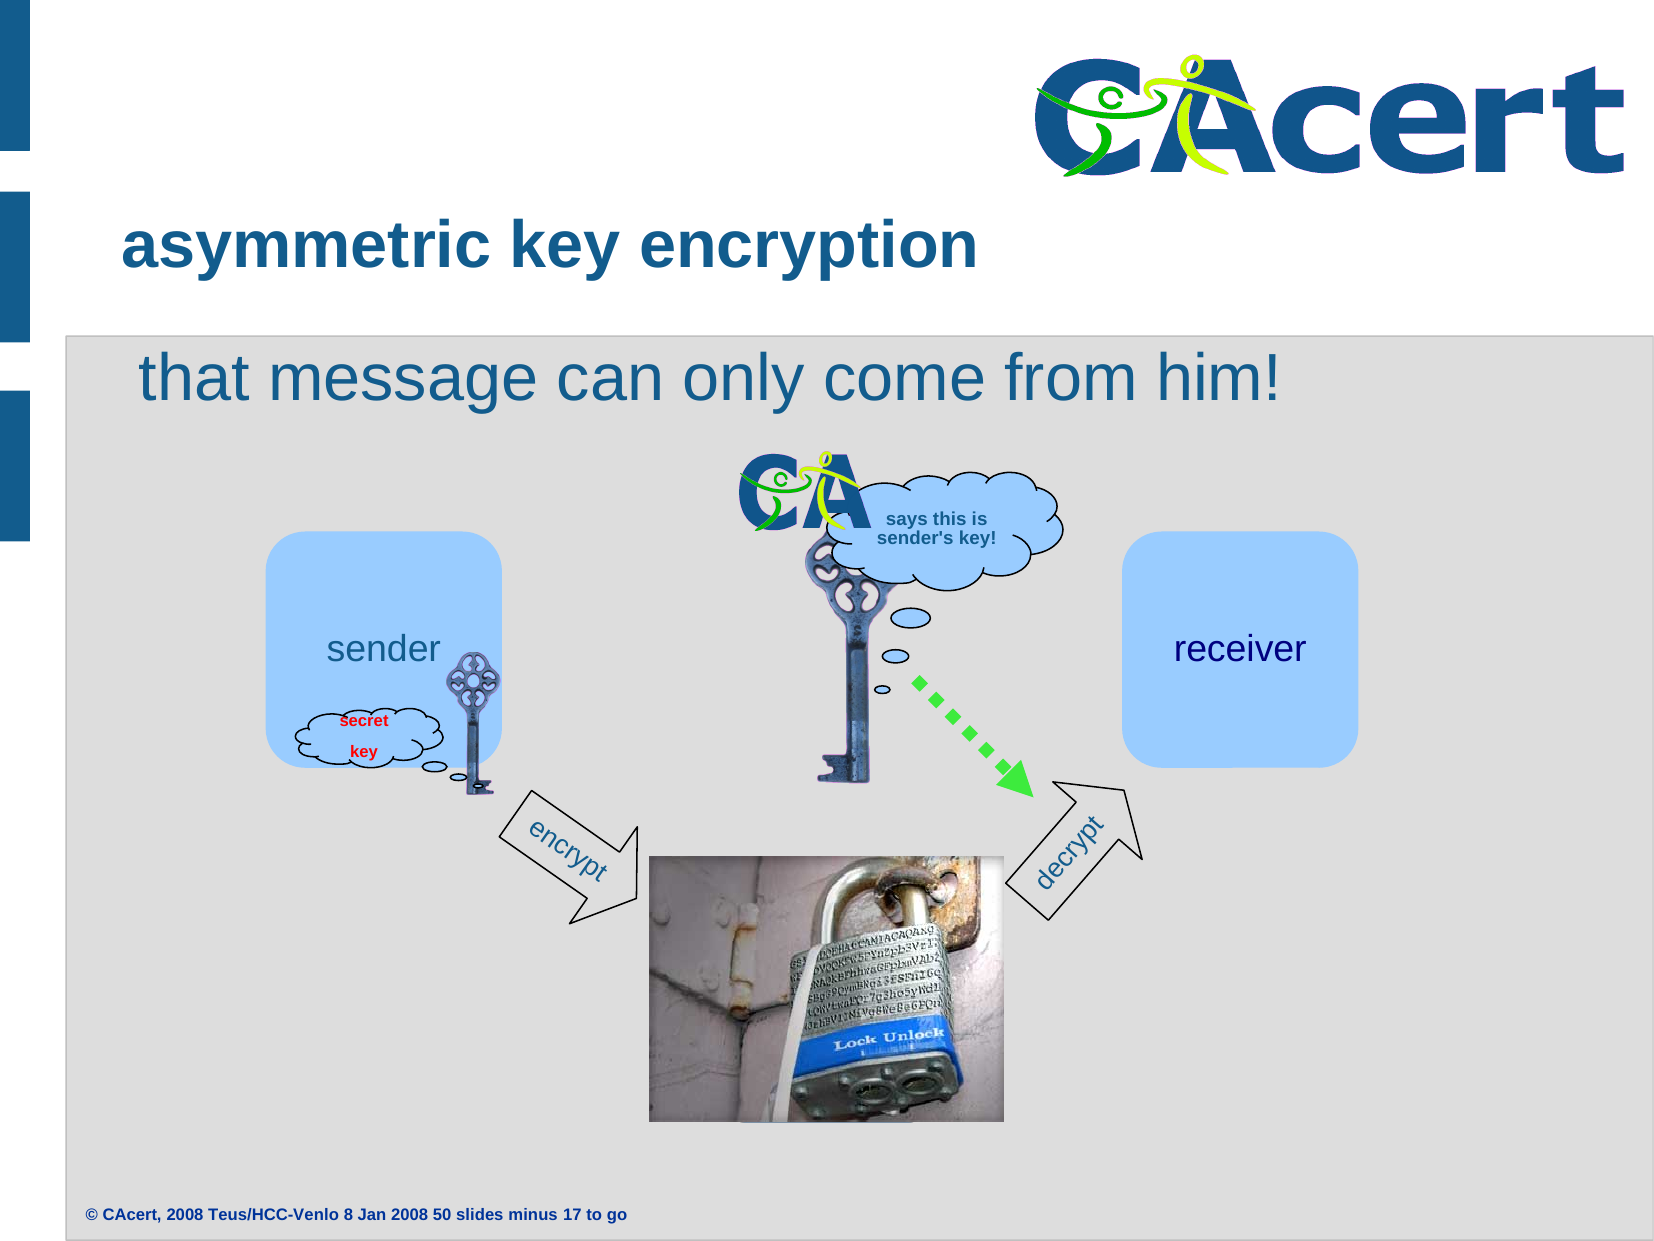

# asymmetric key encryption
that message can only come from him!
says this is sender's key!
sender
receiver
secret
key
decrypt
encrypt
encrypted